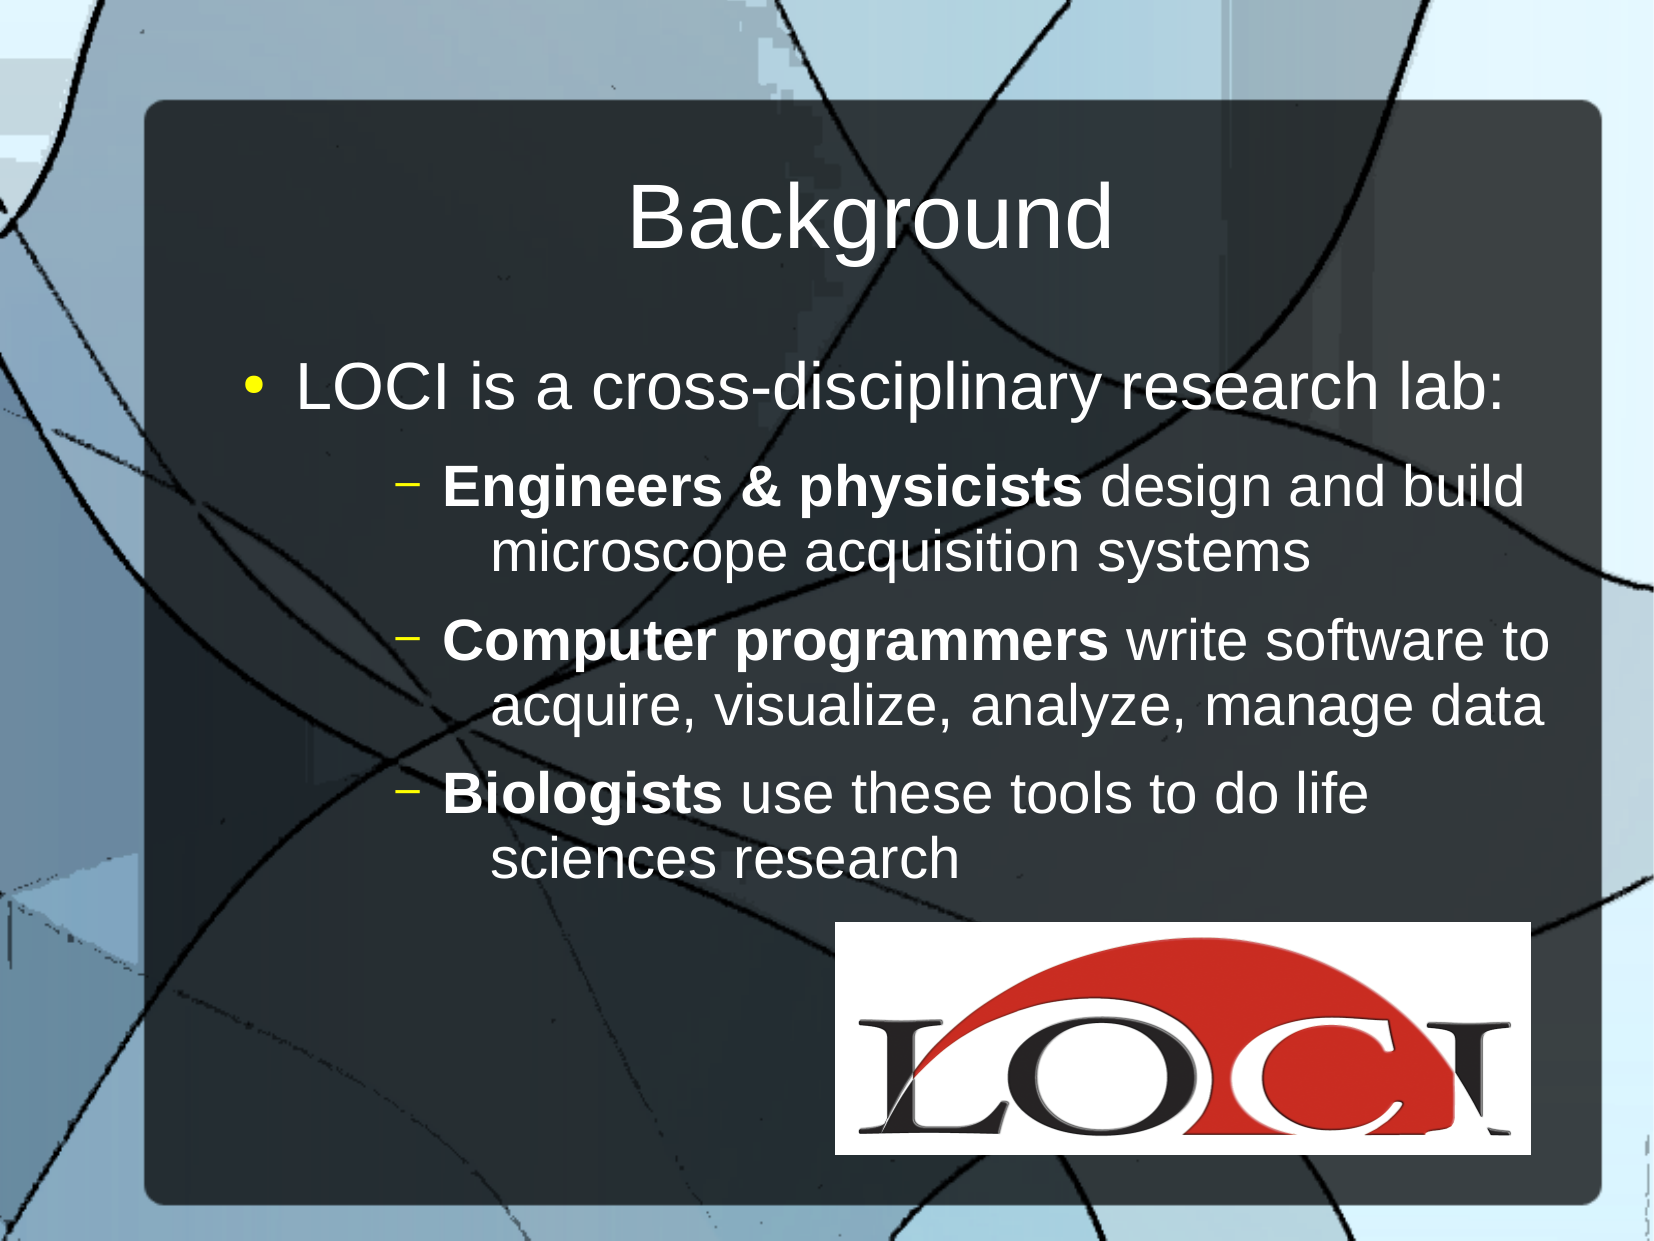

# Background
LOCI is a cross-disciplinary research lab:
Engineers & physicists design and build microscope acquisition systems
Computer programmers write software to acquire, visualize, analyze, manage data
Biologists use these tools to do life sciences research